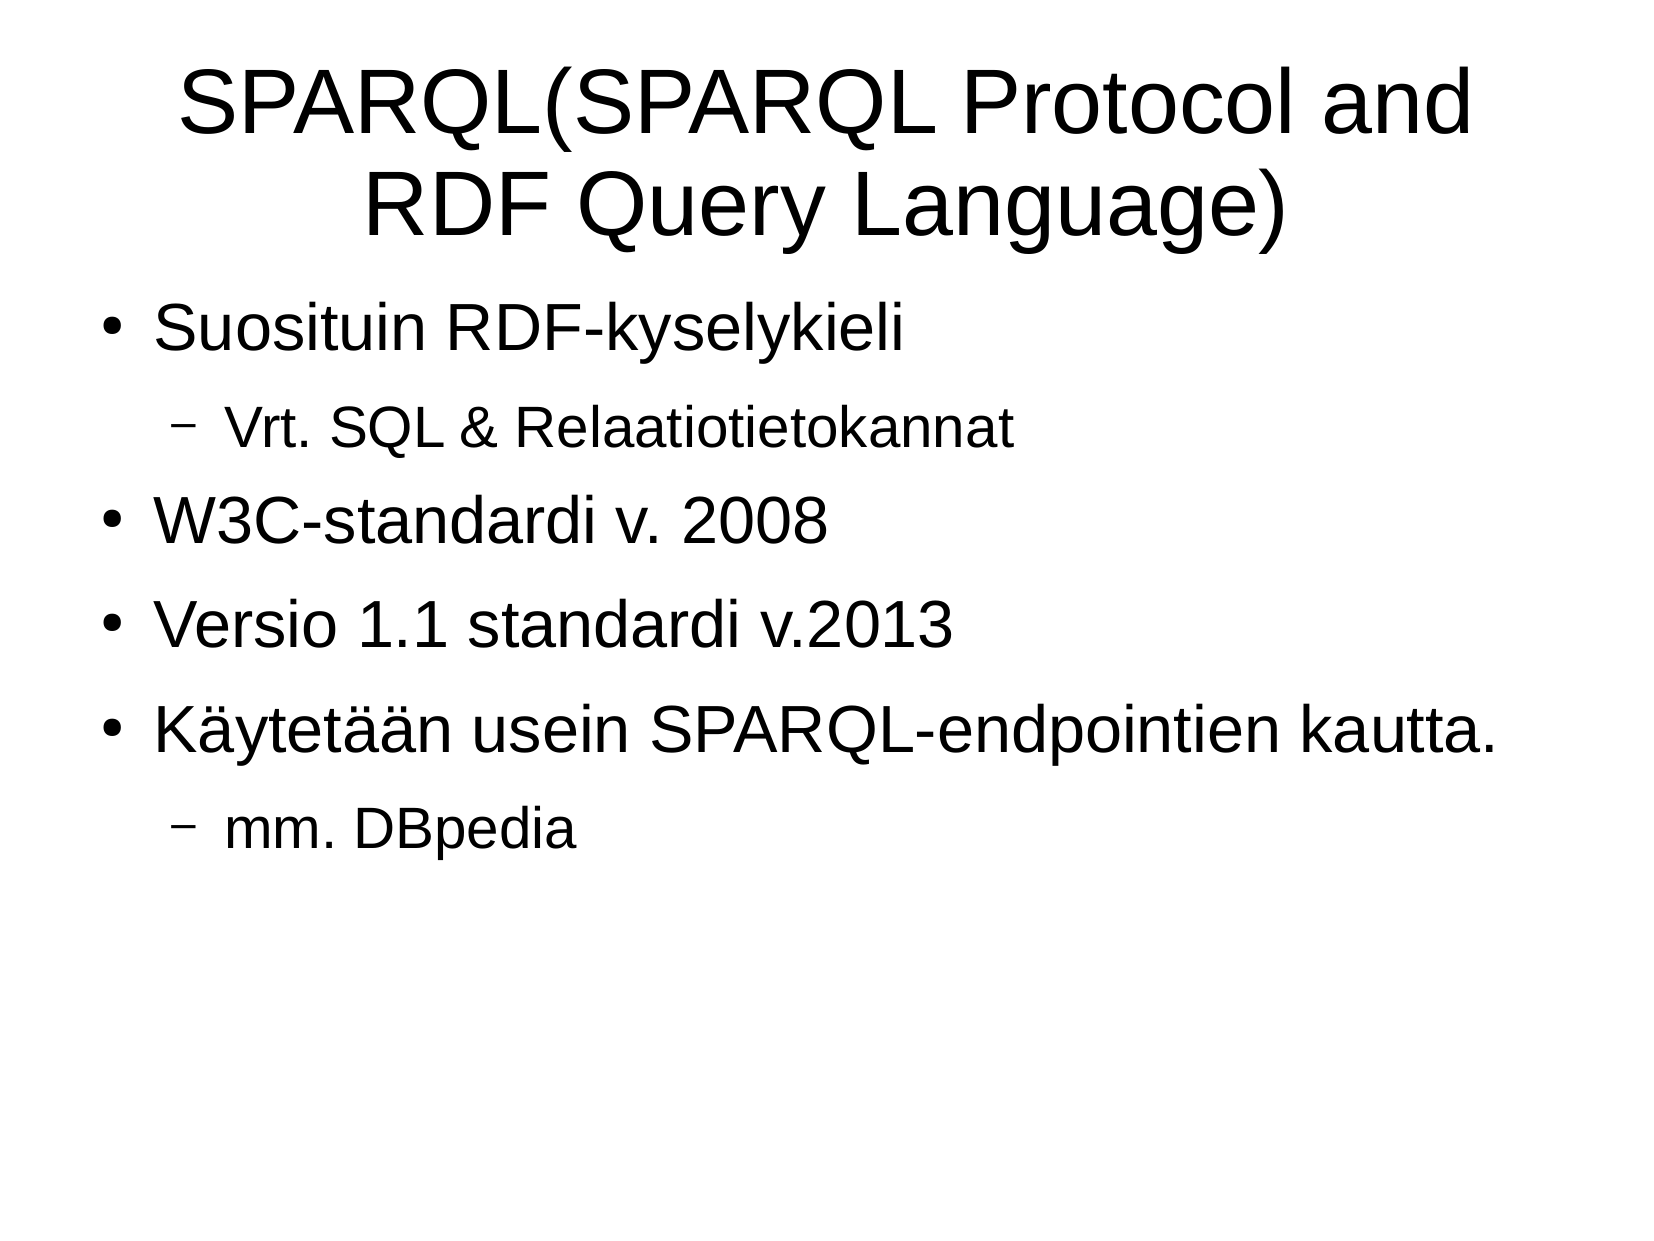

# SPARQL(SPARQL Protocol and RDF Query Language)
Suosituin RDF-kyselykieli
Vrt. SQL & Relaatiotietokannat
W3C-standardi v. 2008
Versio 1.1 standardi v.2013
Käytetään usein SPARQL-endpointien kautta.
mm. DBpedia